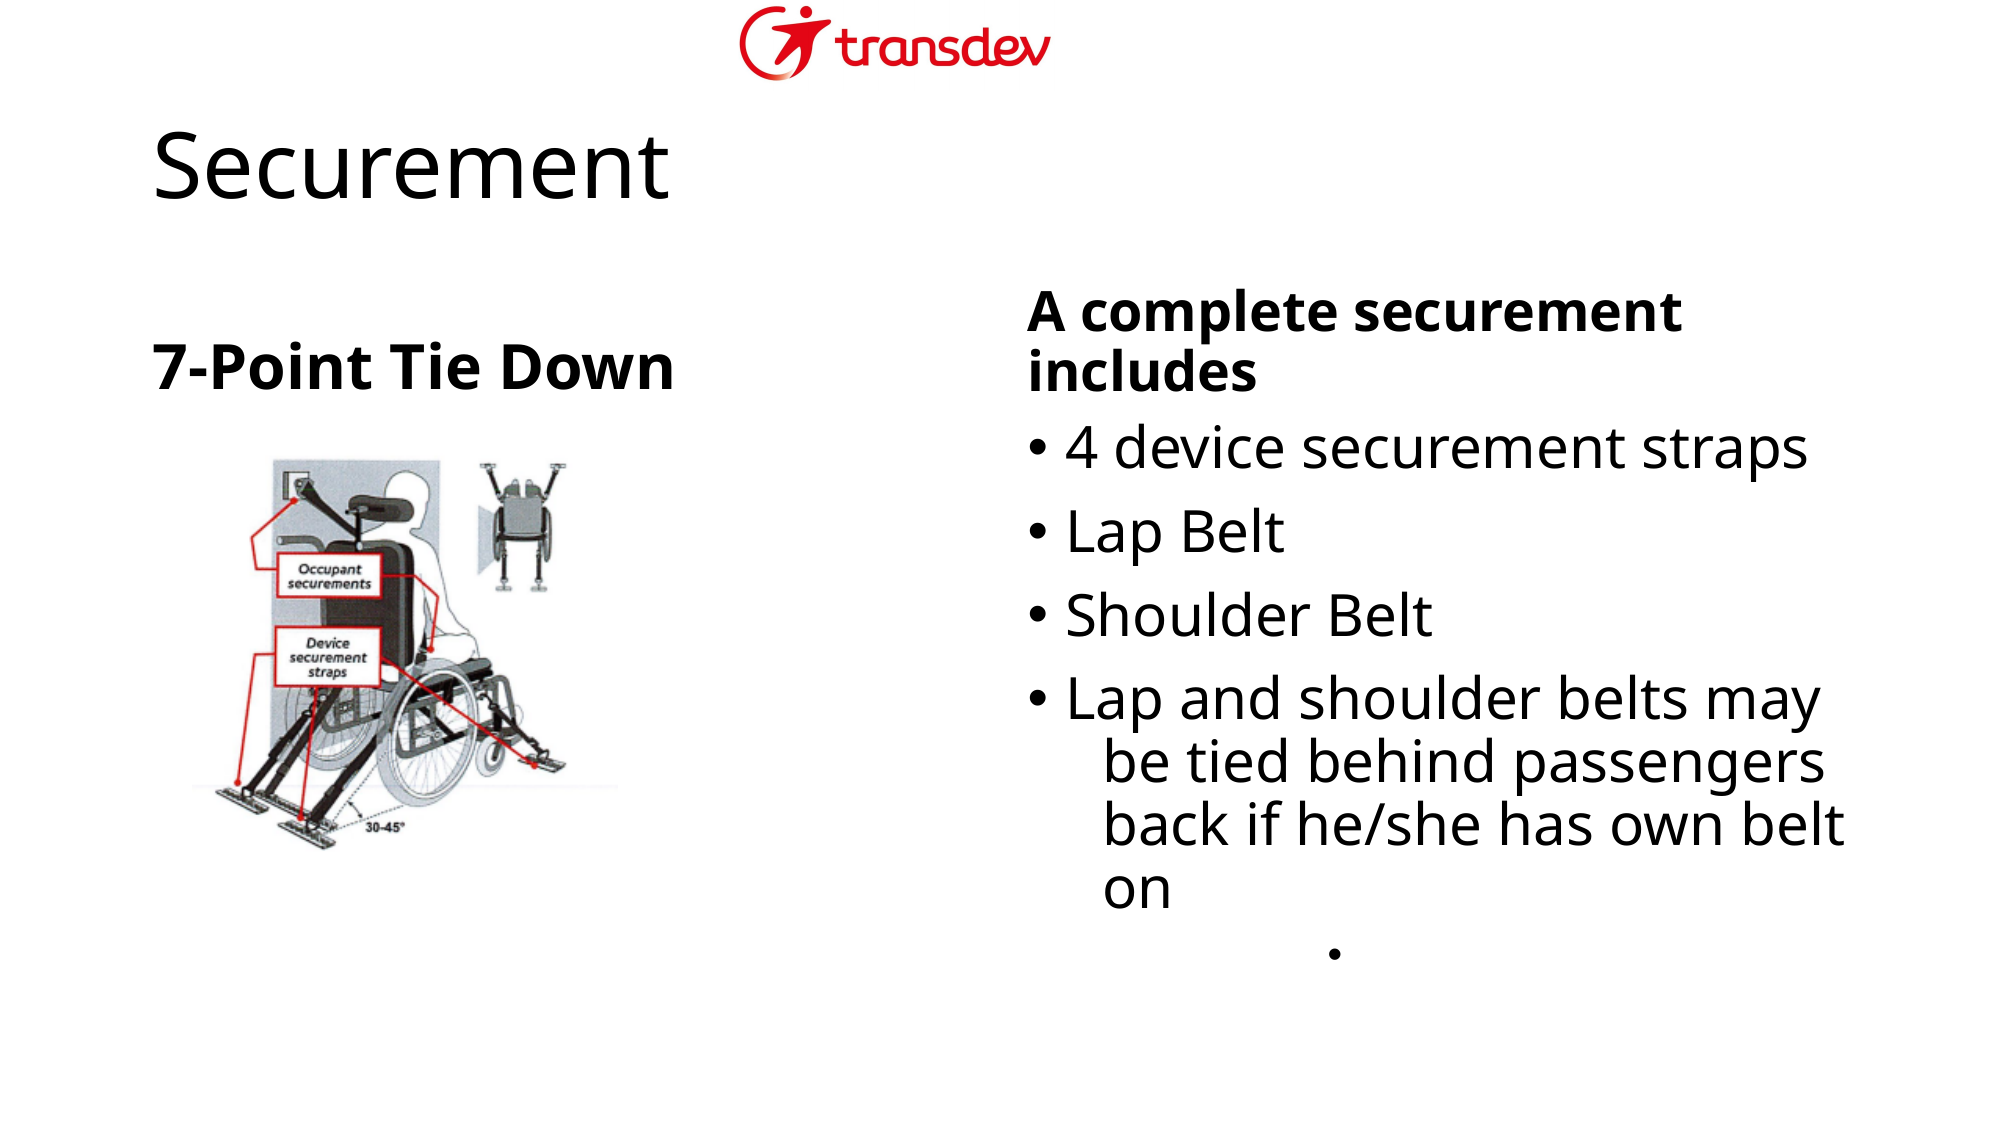

# Securement
7-Point Tie Down
A complete securement includes
4 device securement straps
Lap Belt
Shoulder Belt
Lap and shoulder belts may be tied behind passengers back if he/she has own belt on